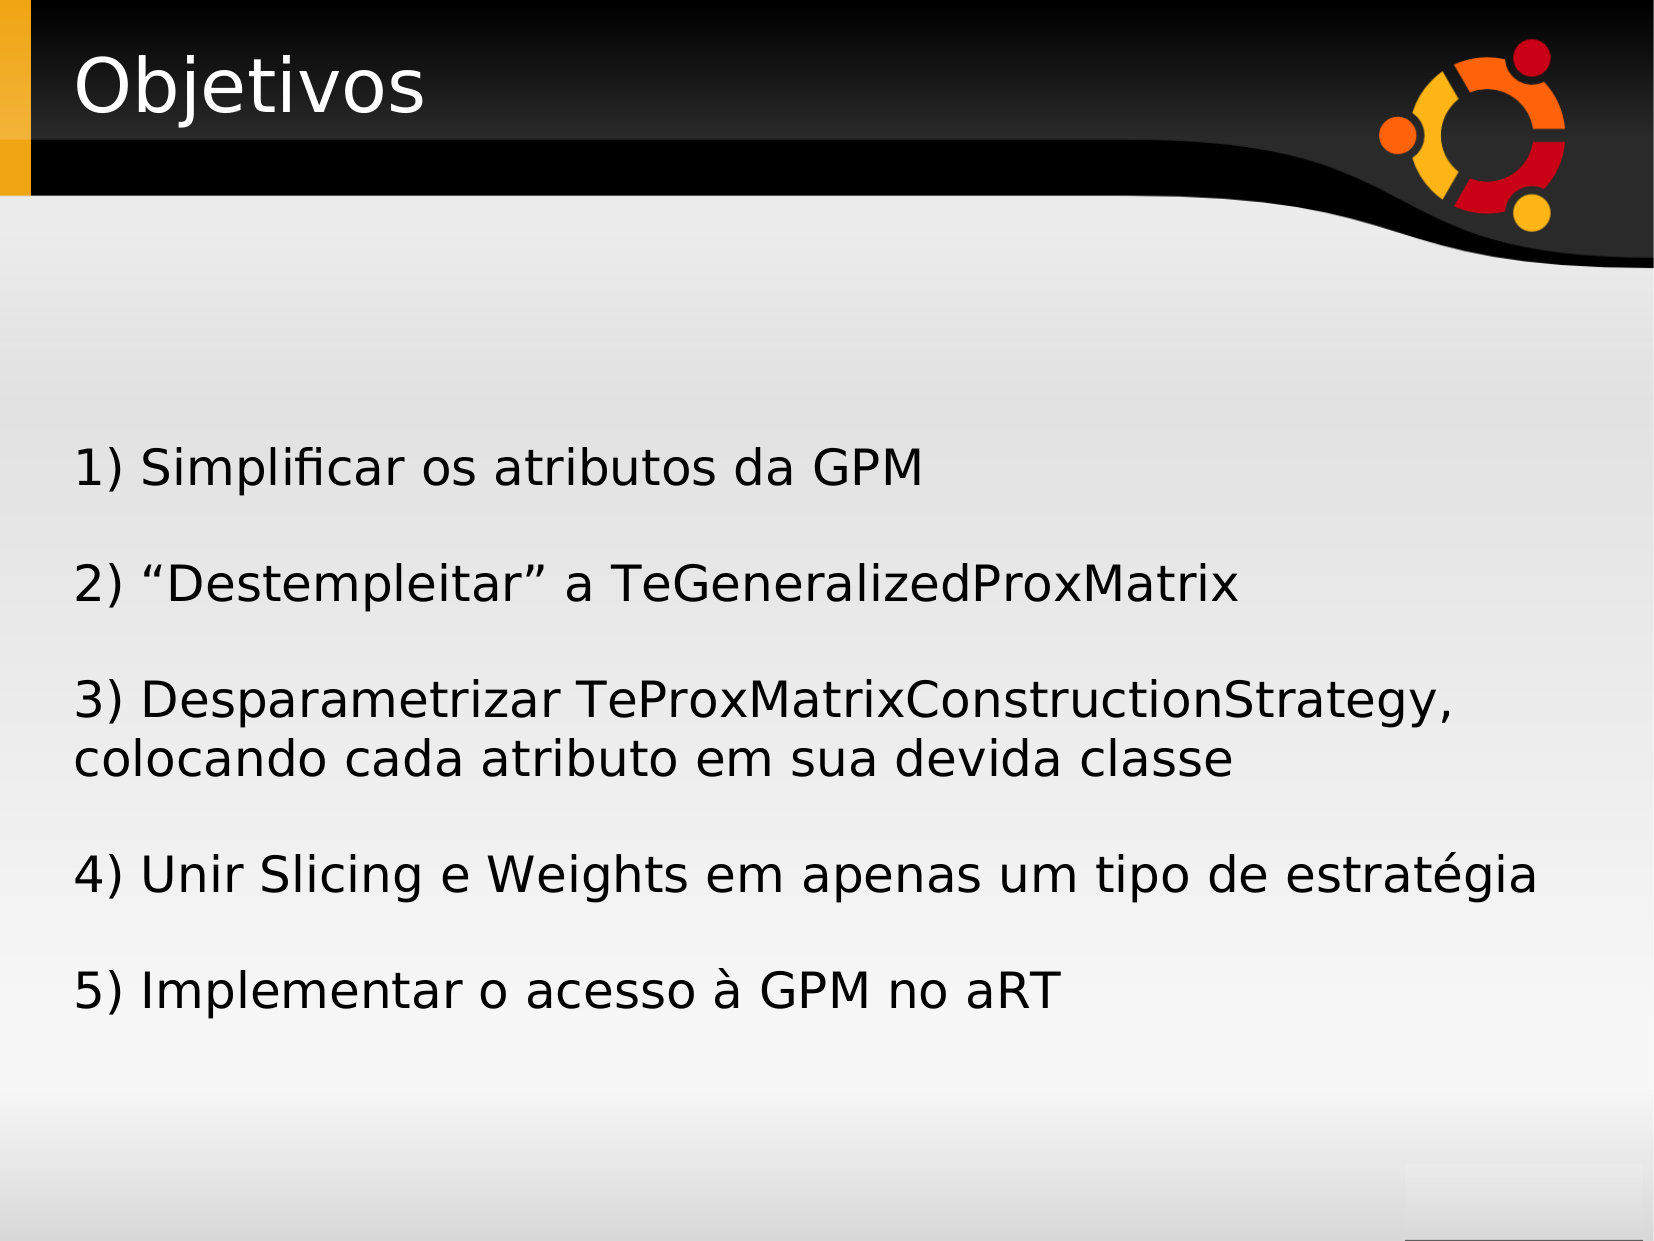

Objetivos
1) Simplificar os atributos da GPM
2) “Destempleitar” a TeGeneralizedProxMatrix
3) Desparametrizar TeProxMatrixConstructionStrategy, colocando cada atributo em sua devida classe
4) Unir Slicing e Weights em apenas um tipo de estratégia
5) Implementar o acesso à GPM no aRT